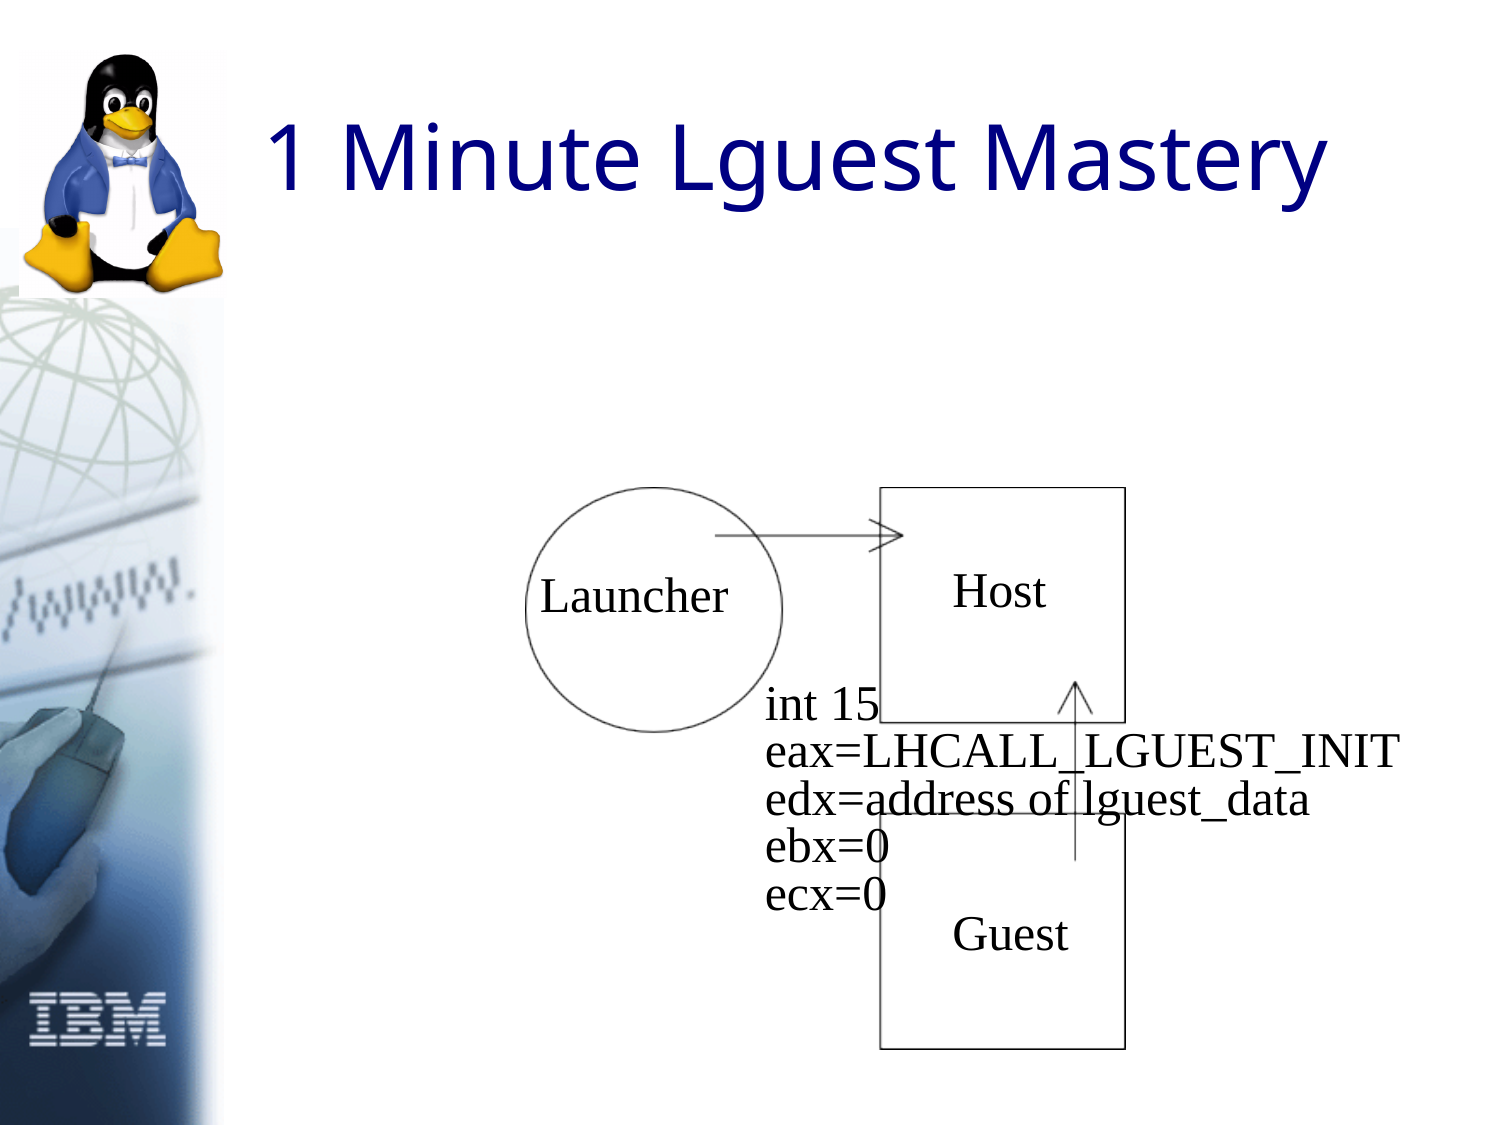

# 1 Minute Lguest Mastery
Host
Launcher
int 15
eax=LHCALL_LGUEST_INIT
edx=address of lguest_data
ebx=0
ecx=0
Guest